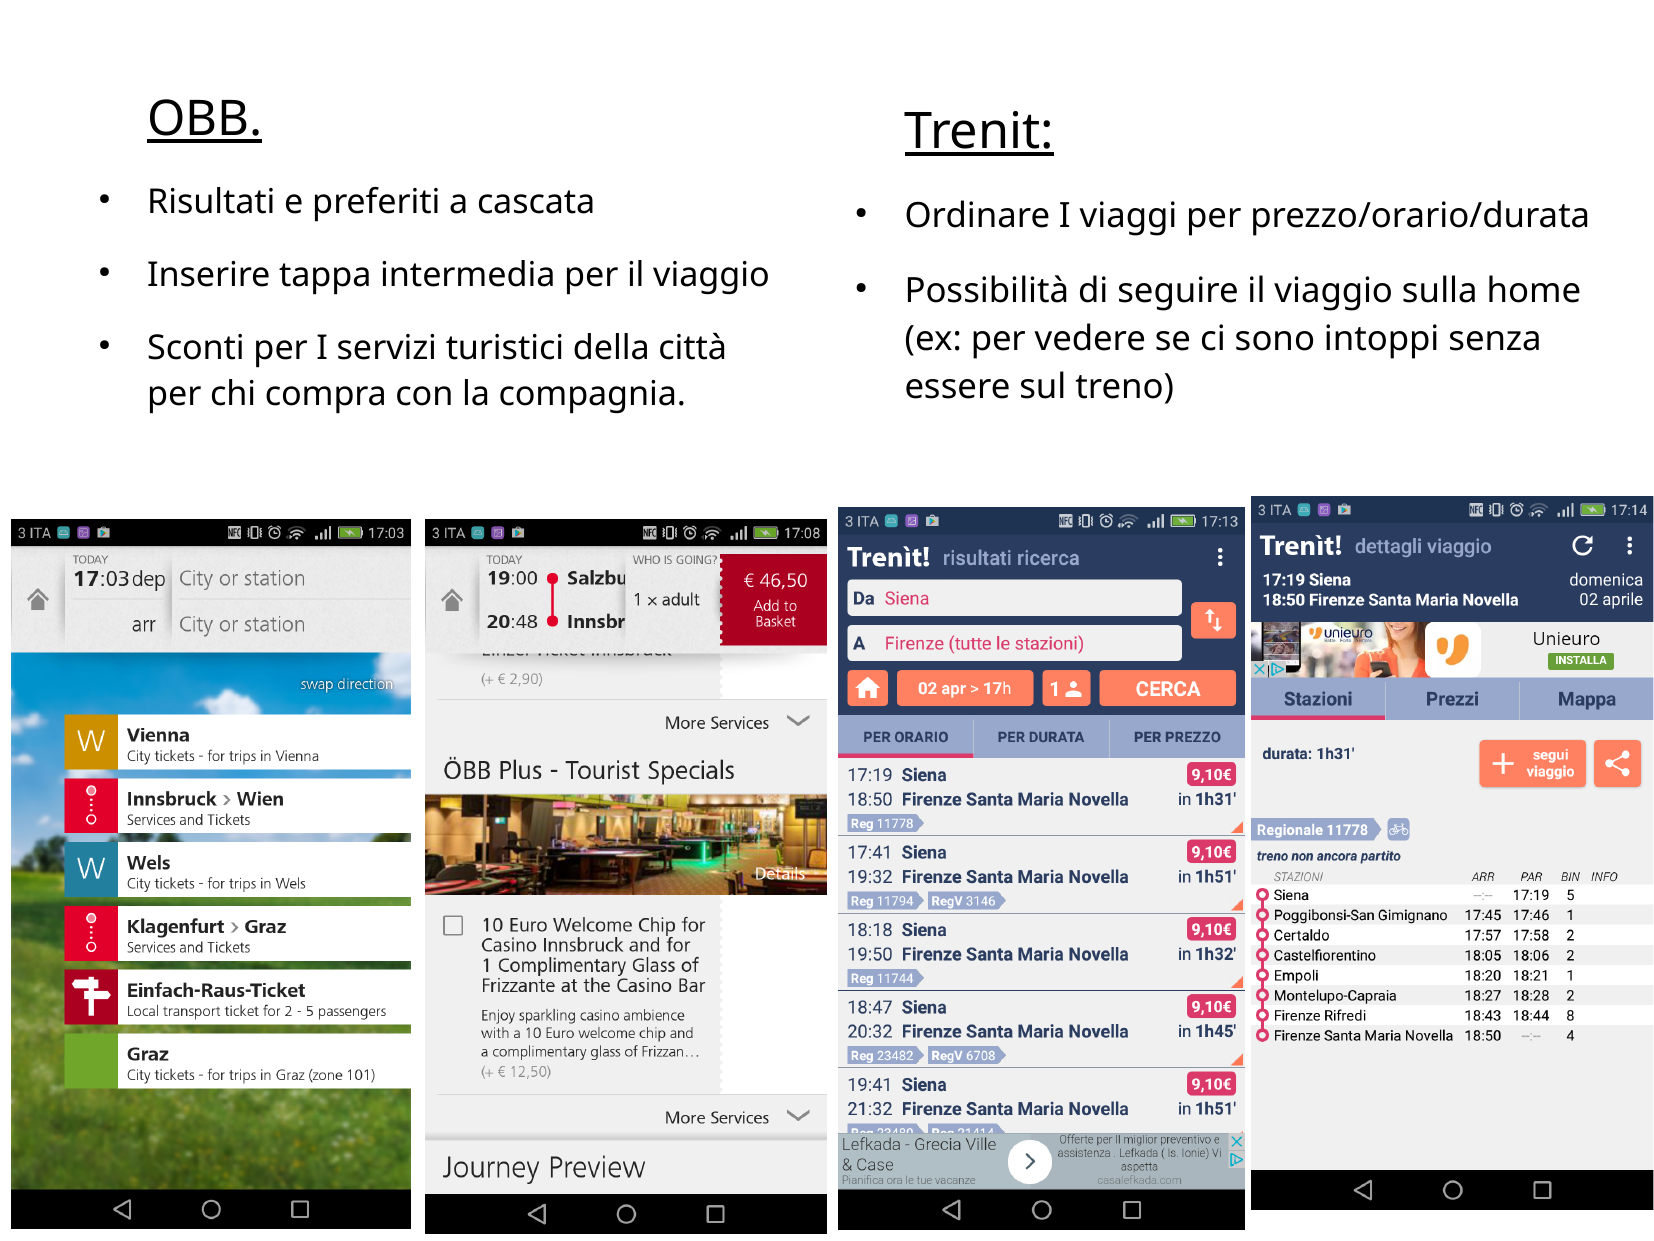

# OBB.
Risultati e preferiti a cascata
Inserire tappa intermedia per il viaggio
Sconti per I servizi turistici della città per chi compra con la compagnia.
Trenit:
Ordinare I viaggi per prezzo/orario/durata
Possibilità di seguire il viaggio sulla home (ex: per vedere se ci sono intoppi senza essere sul treno)